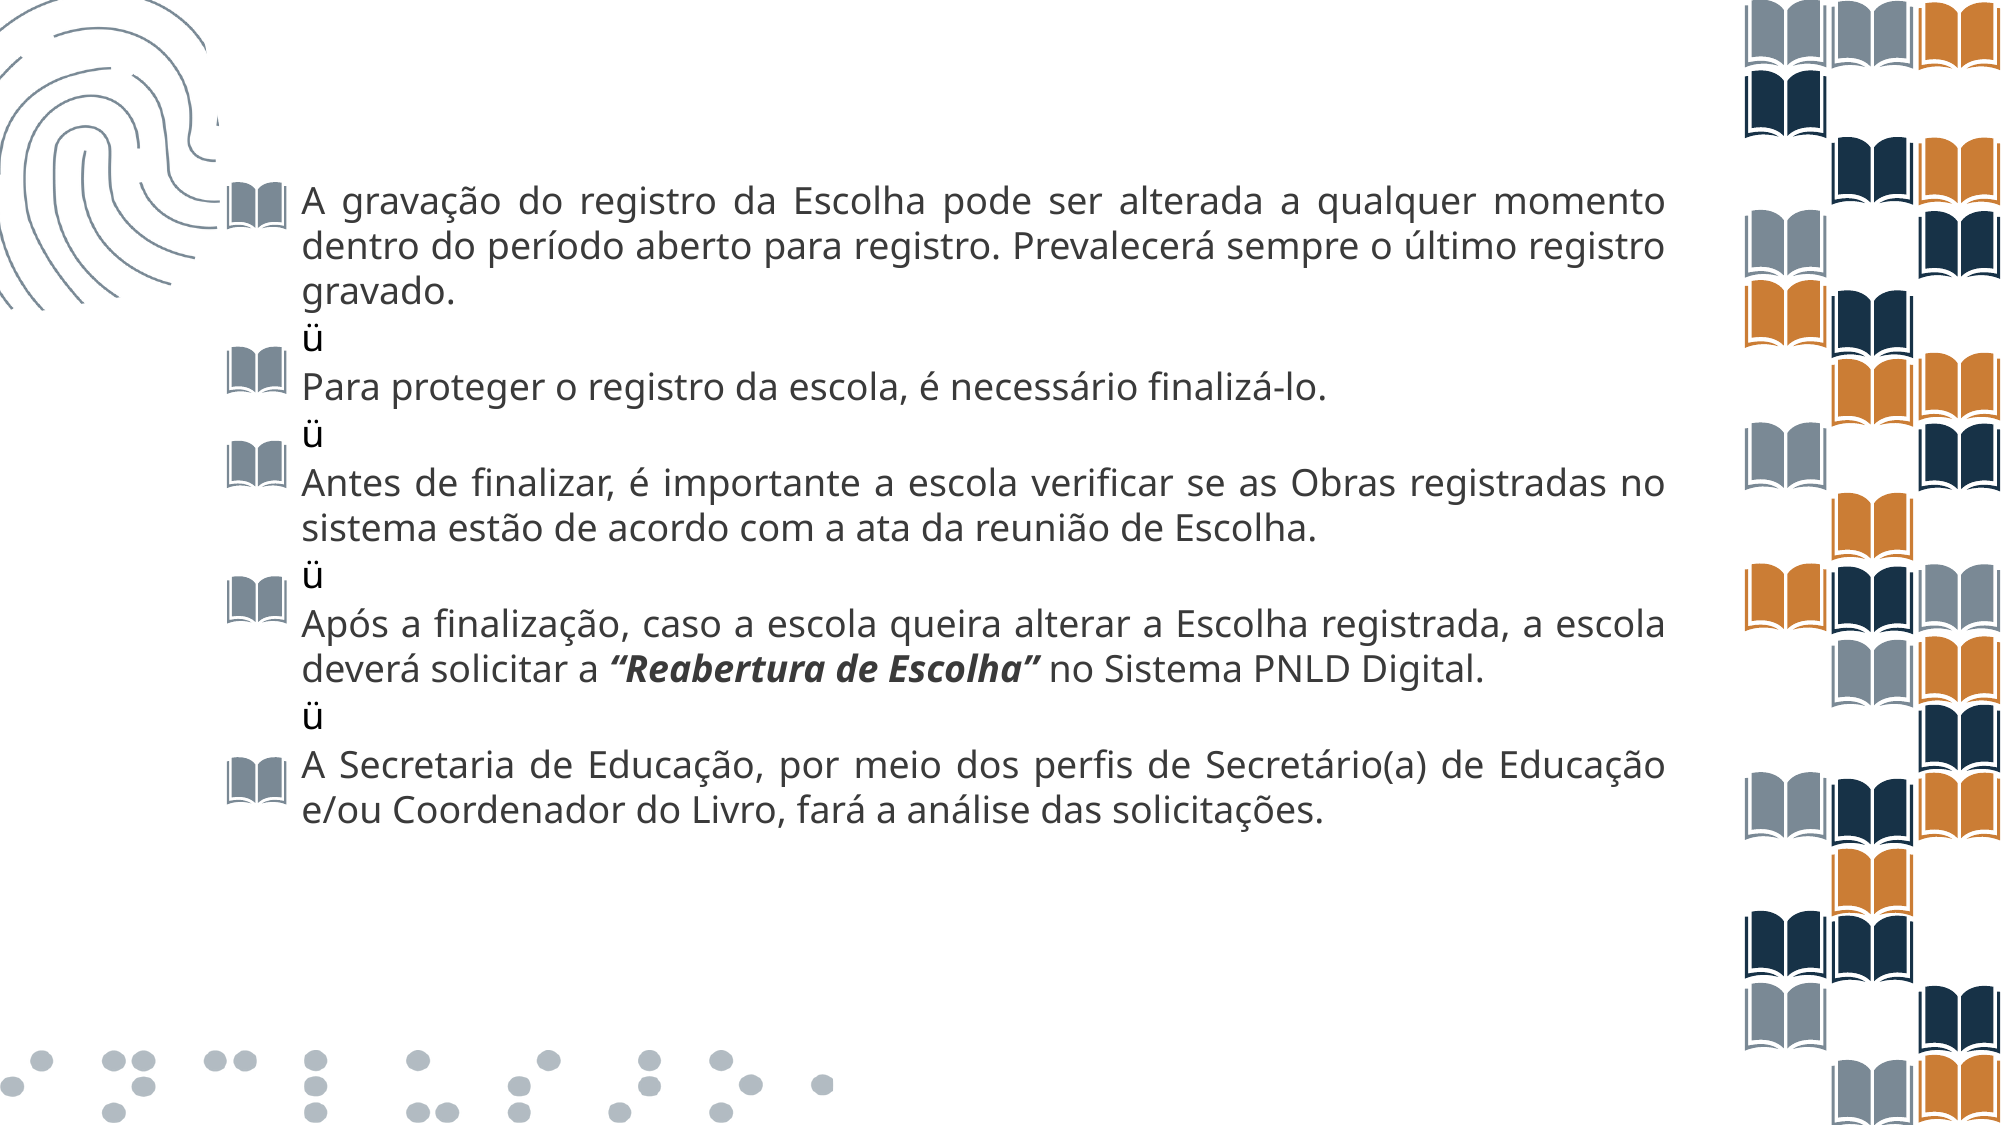

A gravação do registro da Escolha pode ser alterada a qualquer momento dentro do período aberto para registro. Prevalecerá sempre o último registro gravado.
Para proteger o registro da escola, é necessário finalizá-lo.
Antes de finalizar, é importante a escola verificar se as Obras registradas no sistema estão de acordo com a ata da reunião de Escolha.
Após a finalização, caso a escola queira alterar a Escolha registrada, a escola deverá solicitar a “Reabertura de Escolha” no Sistema PNLD Digital.
A Secretaria de Educação, por meio dos perfis de Secretário(a) de Educação e/ou Coordenador do Livro, fará a análise das solicitações.